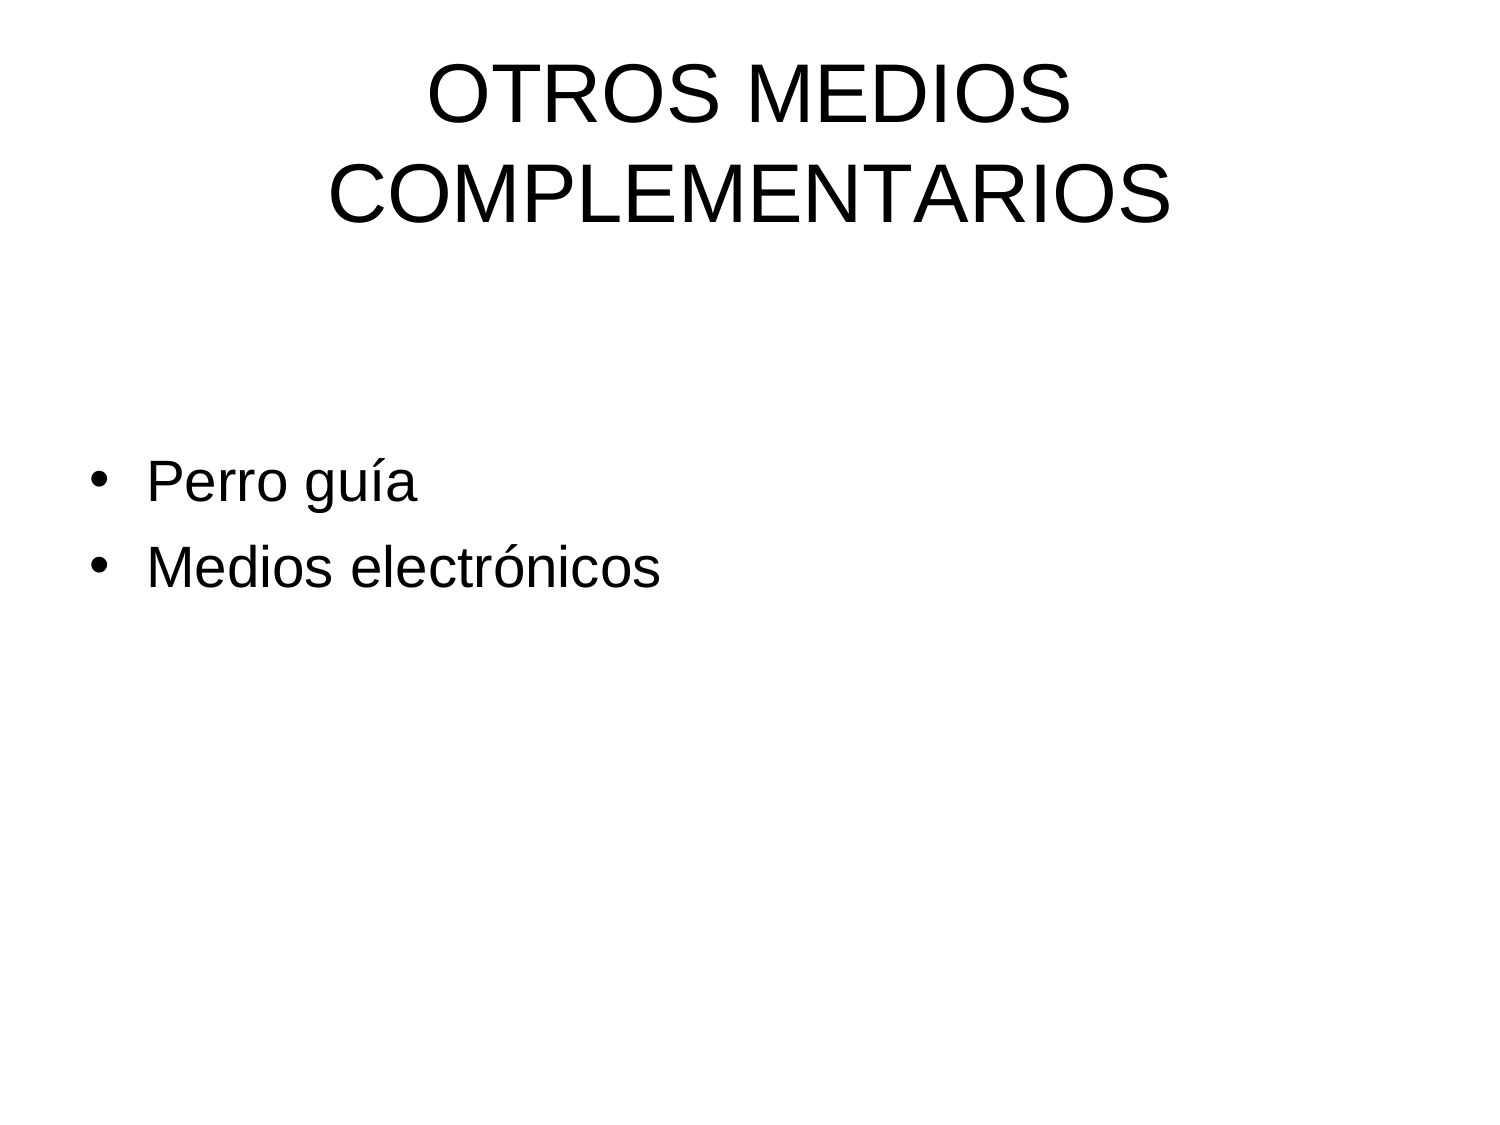

# OTROS MEDIOS COMPLEMENTARIOS
Perro guía
Medios electrónicos